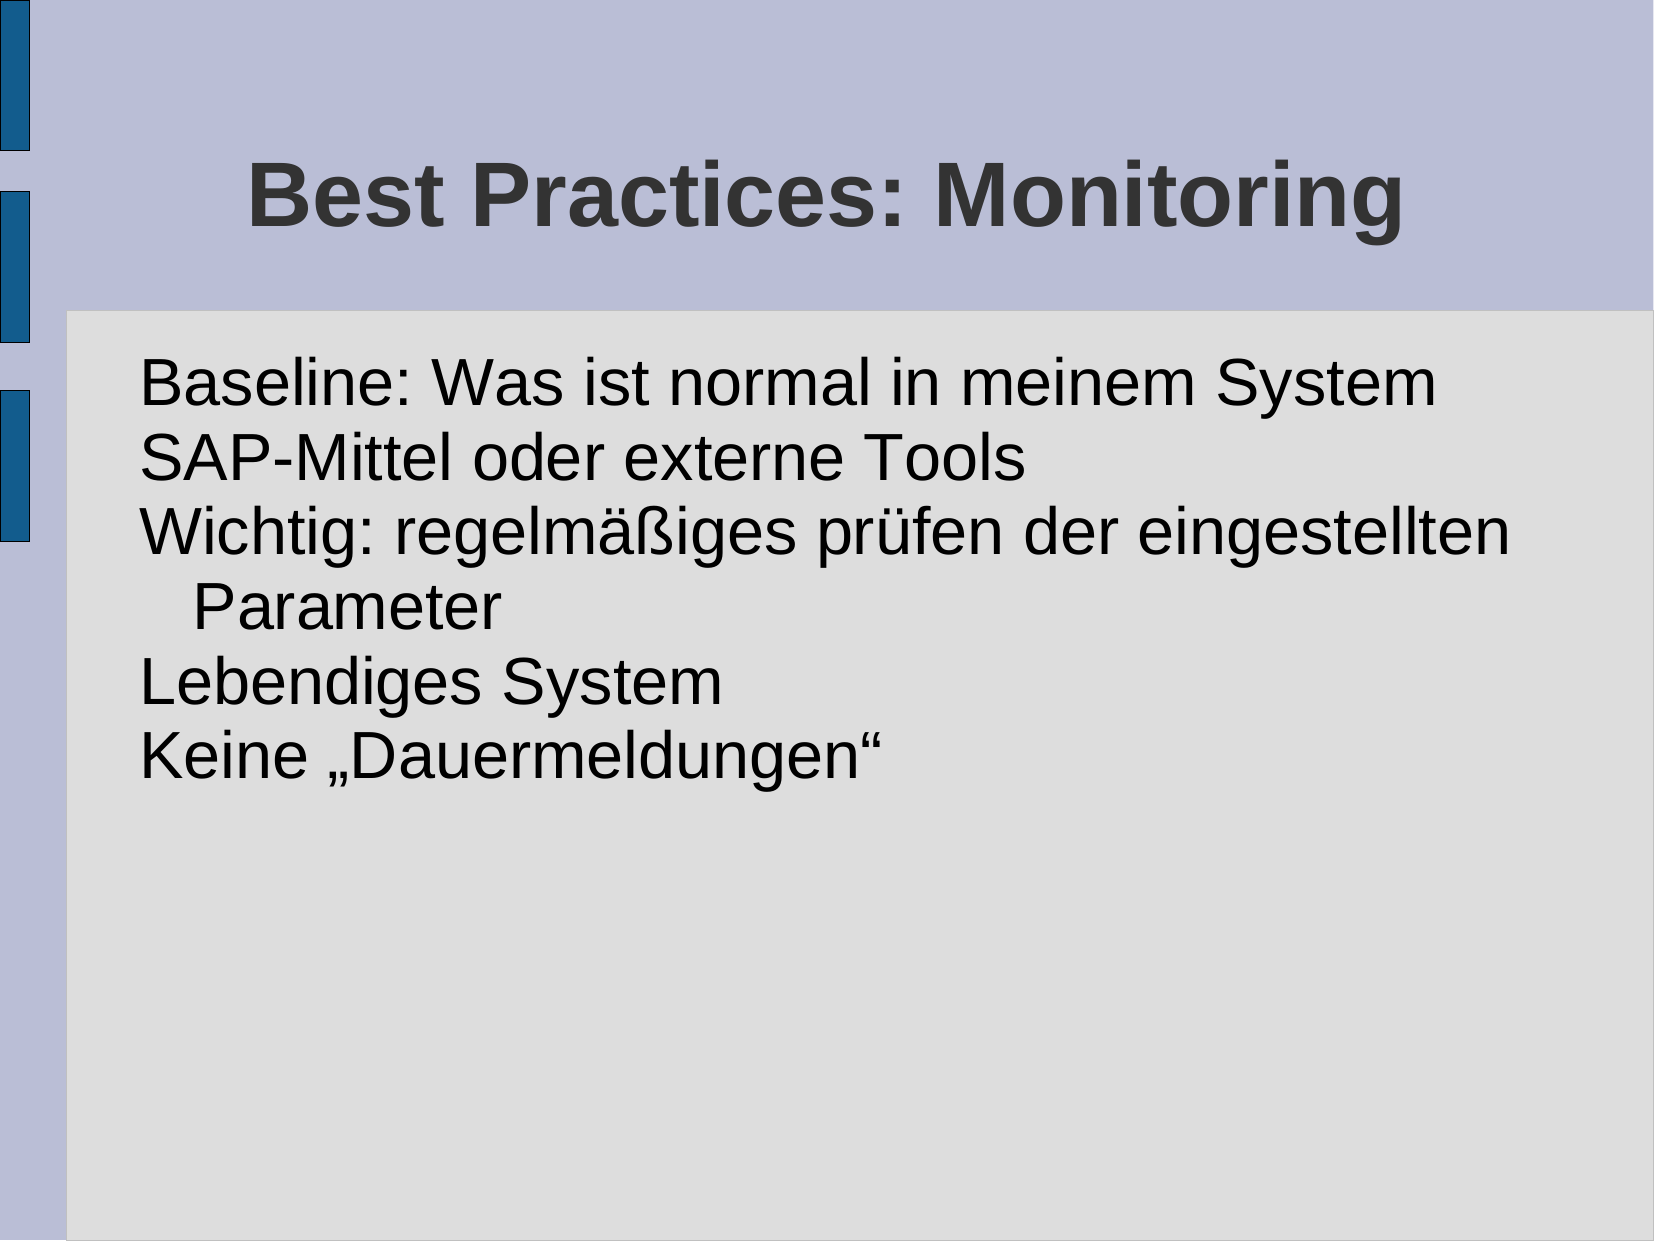

# Best Practices: Monitoring
Baseline: Was ist normal in meinem System
SAP-Mittel oder externe Tools
Wichtig: regelmäßiges prüfen der eingestellten Parameter
Lebendiges System
Keine „Dauermeldungen“